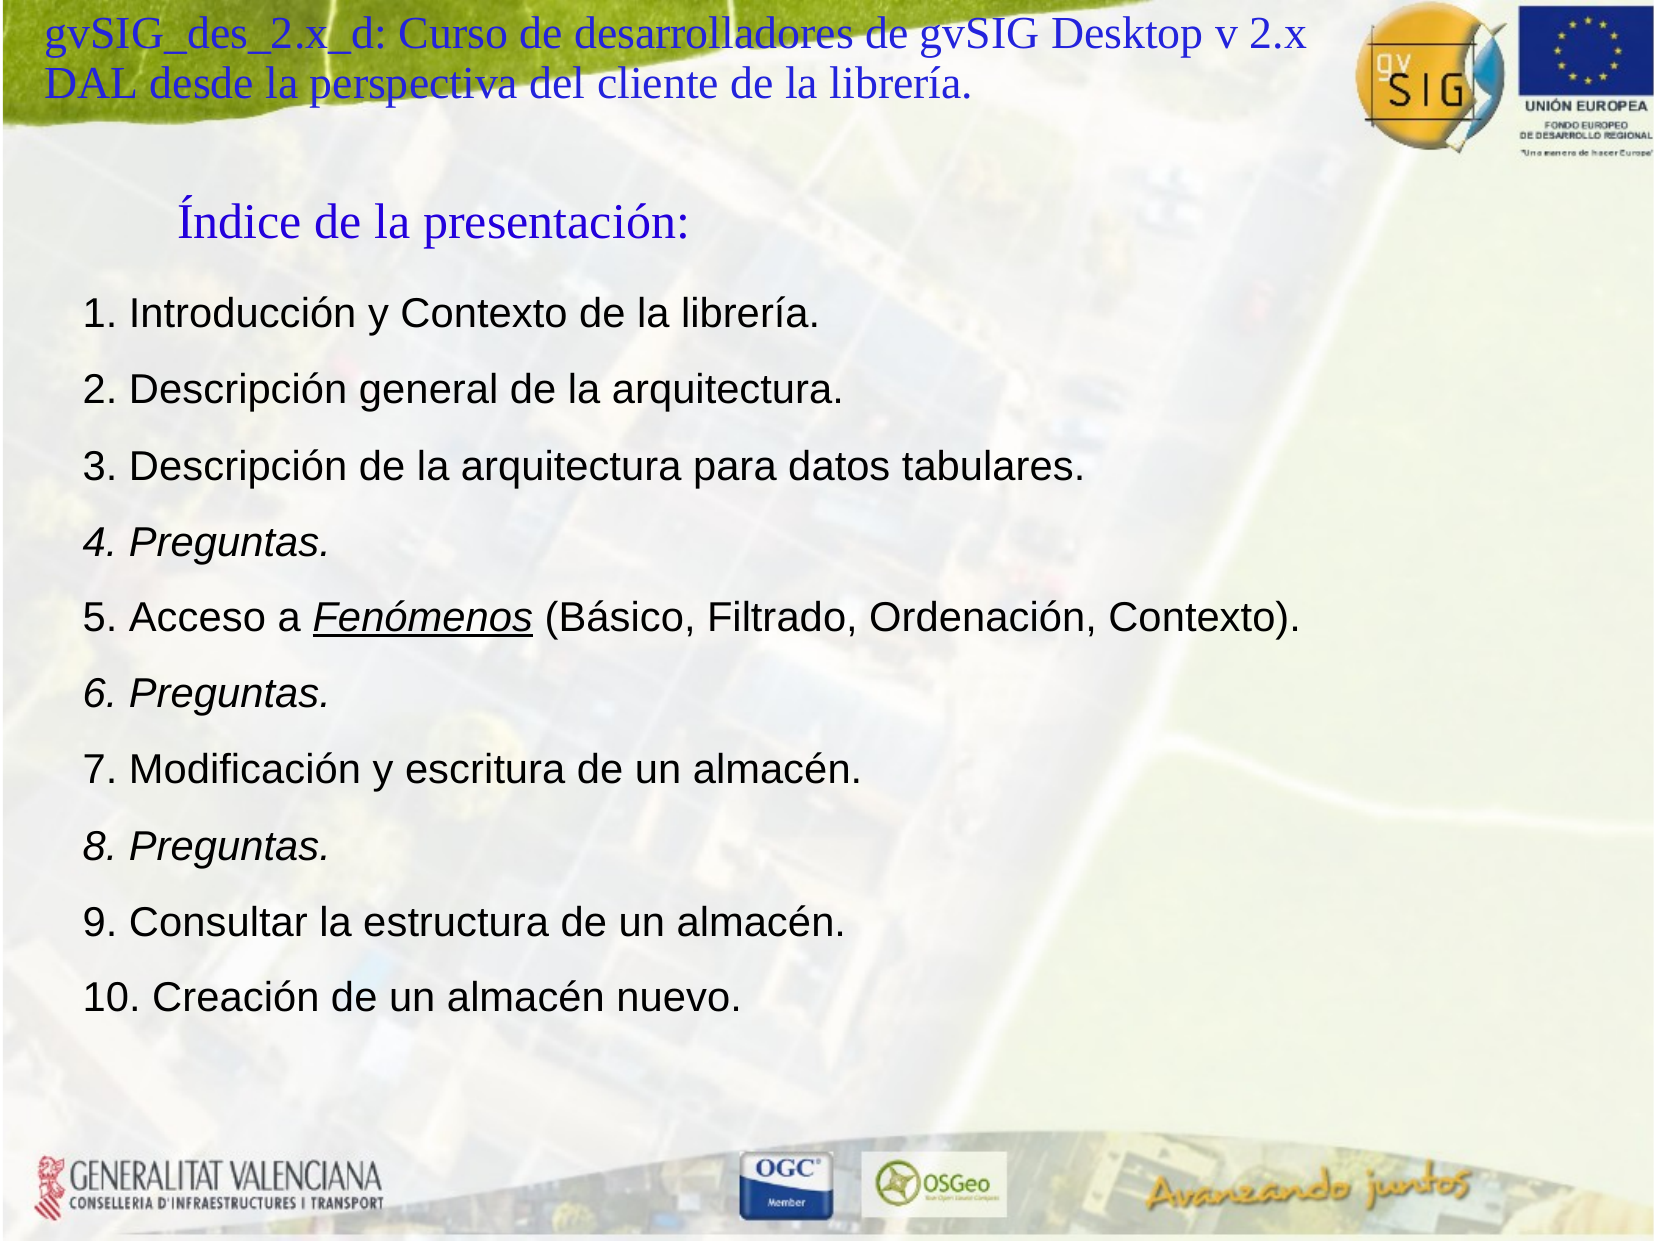

# Índice de la presentación:
1. Introducción y Contexto de la librería.
2. Descripción general de la arquitectura.
3. Descripción de la arquitectura para datos tabulares.
4. Preguntas.
5. Acceso a Fenómenos (Básico, Filtrado, Ordenación, Contexto).
6. Preguntas.
7. Modificación y escritura de un almacén.
8. Preguntas.
9. Consultar la estructura de un almacén.
10. Creación de un almacén nuevo.